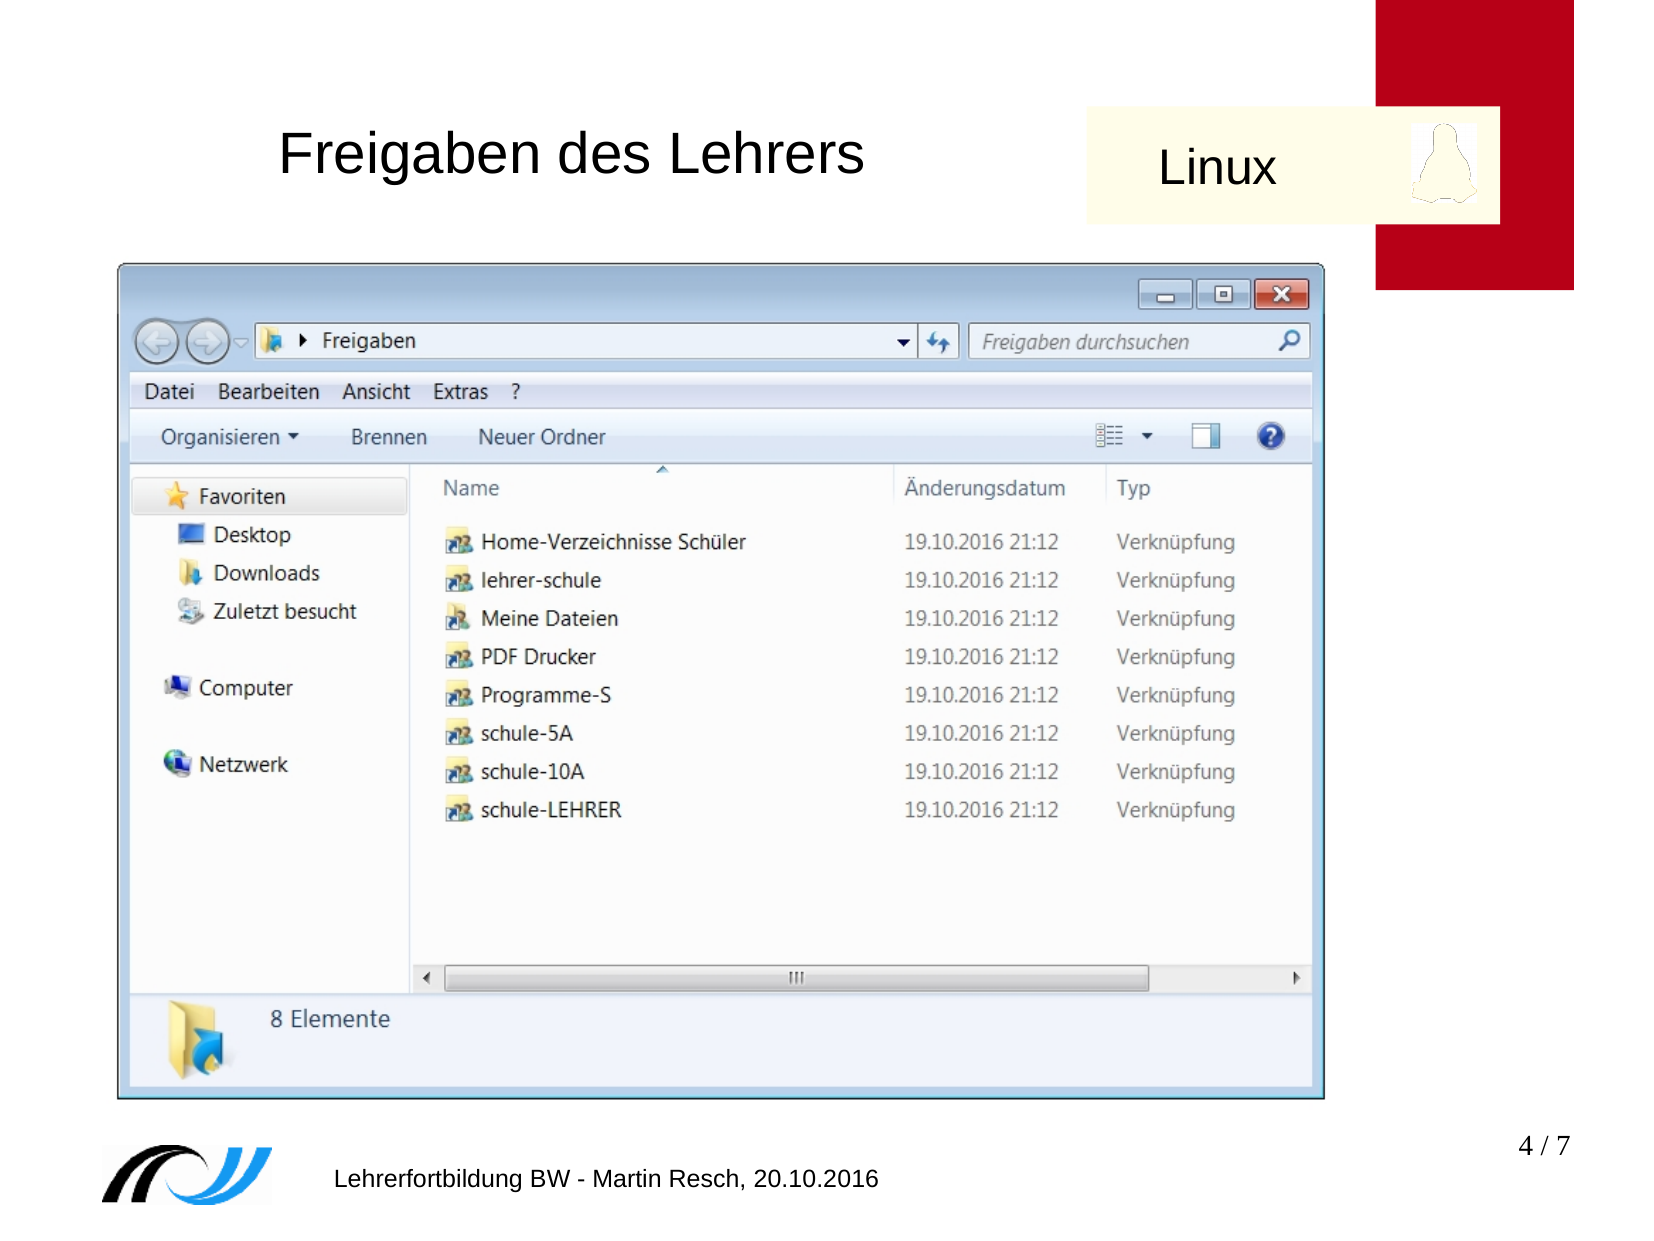

# Freigaben des Lehrers
4
Lehrerfortbildung BW - Martin Resch, 20.10.2016